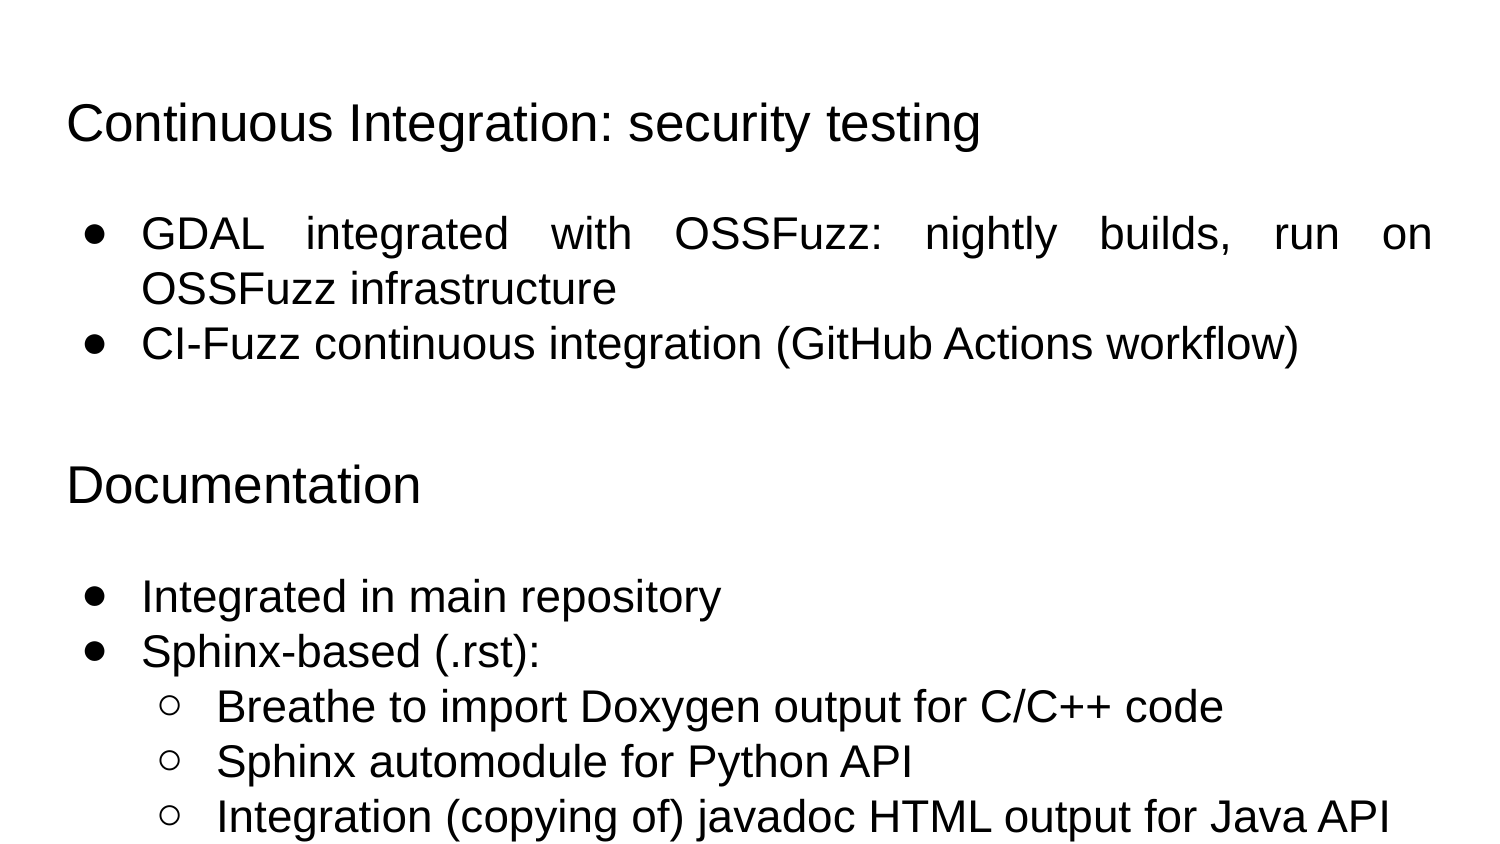

# Continuous Integration: security testing
GDAL integrated with OSSFuzz: nightly builds, run on OSSFuzz infrastructure
CI-Fuzz continuous integration (GitHub Actions workflow)
Documentation
Integrated in main repository
Sphinx-based (.rst):
Breathe to import Doxygen output for C/C++ code
Sphinx automodule for Python API
Integration (copying of) javadoc HTML output for Java API